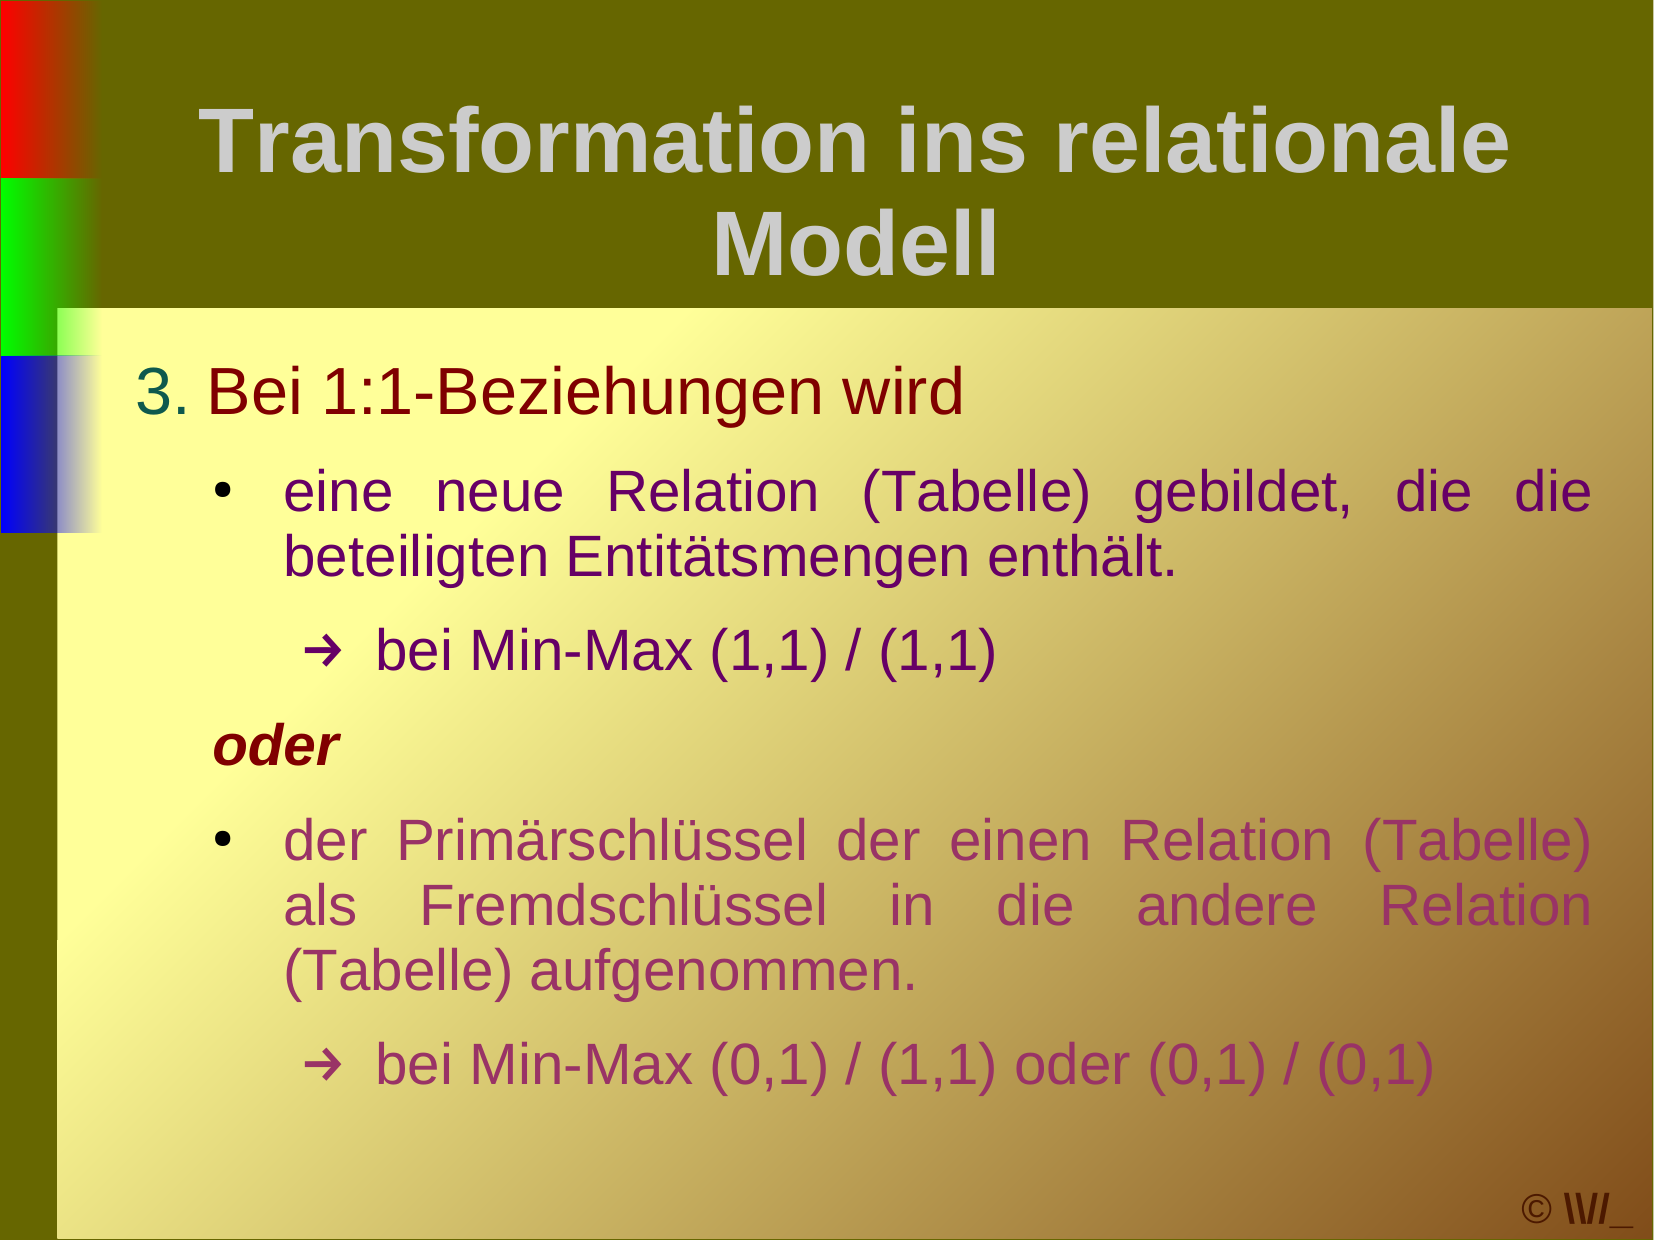

# Transformation ins relationale Modell
Bei 1:1-Beziehungen wird
eine neue Relation (Tabelle) gebildet, die die beteiligten Entitätsmengen enthält.
 → bei Min-Max (1,1) / (1,1)
oder
der Primärschlüssel der einen Relation (Tabelle) als Fremdschlüssel in die andere Relation (Tabelle) aufgenommen.
 → bei Min-Max (0,1) / (1,1) oder (0,1) / (0,1)